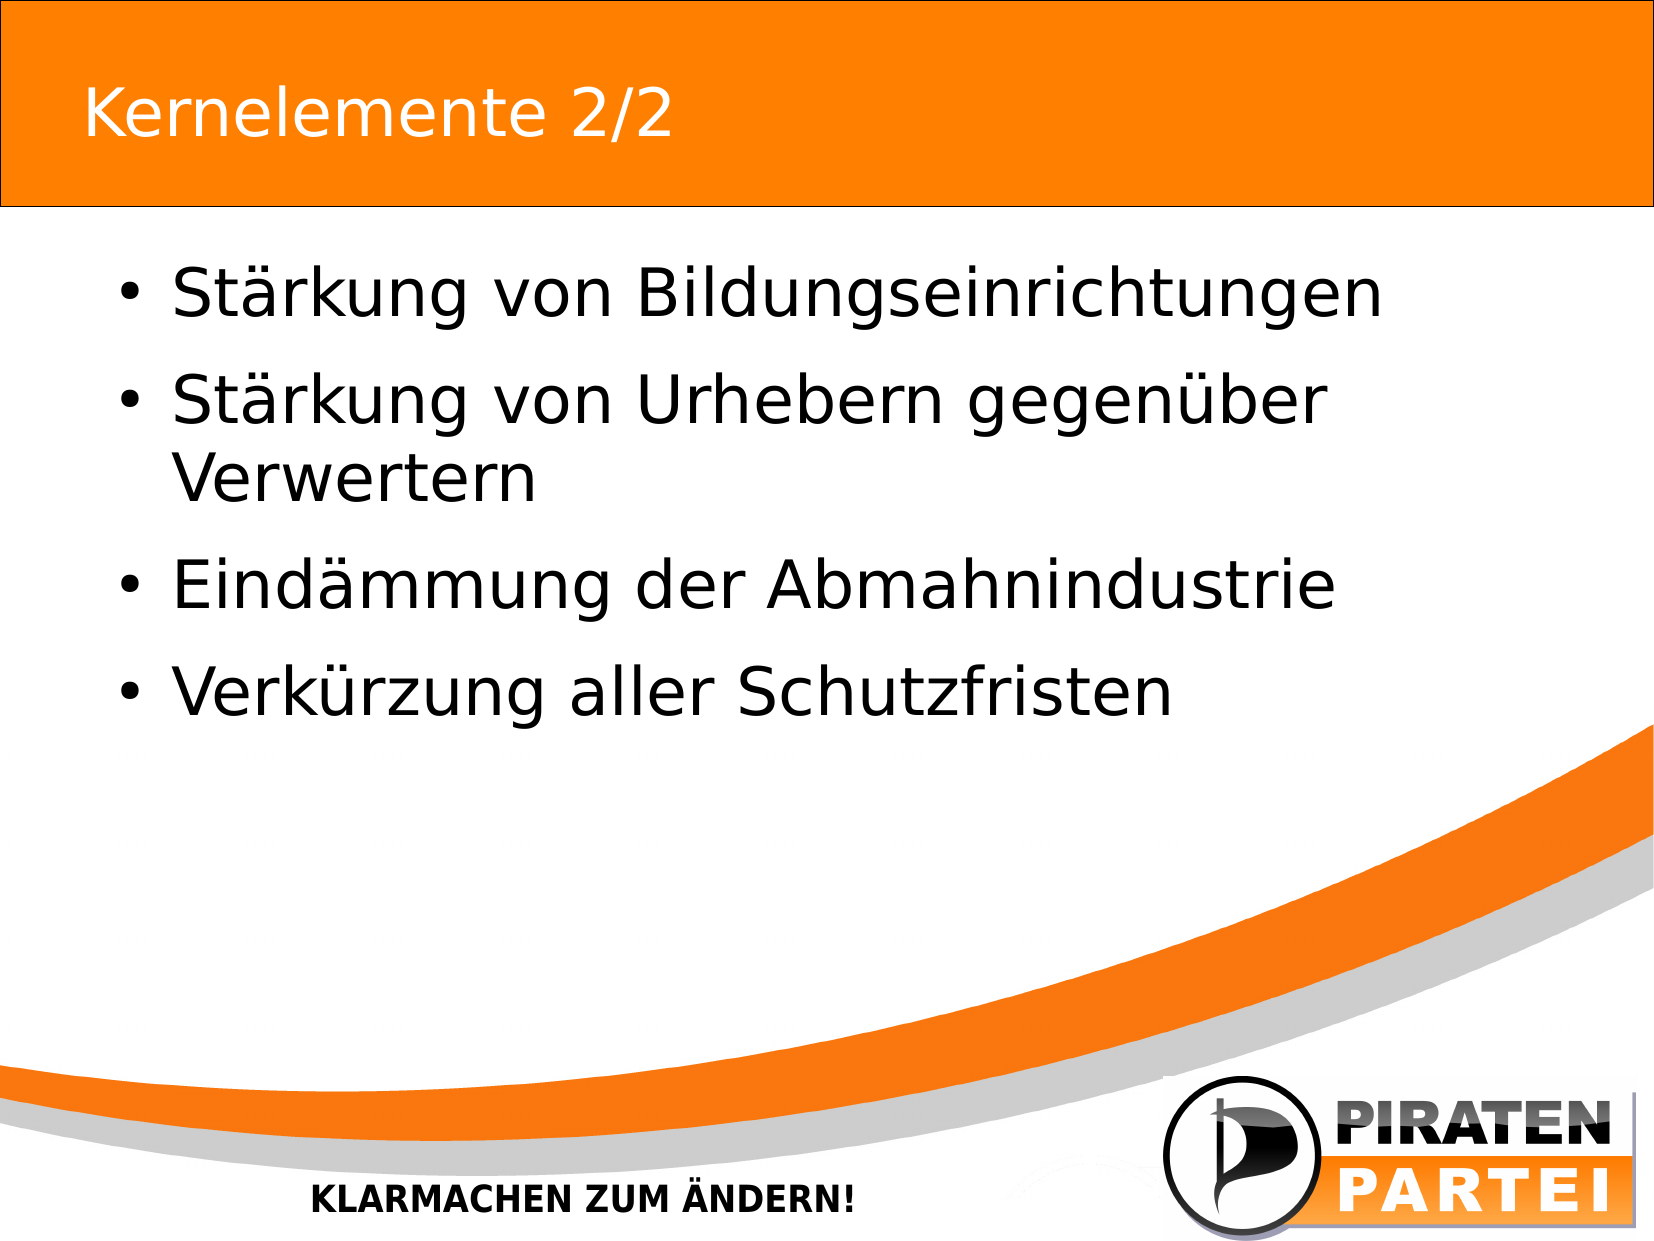

# Kernelemente 2/2
Stärkung von Bildungseinrichtungen
Stärkung von Urhebern gegenüber Verwertern
Eindämmung der Abmahnindustrie
Verkürzung aller Schutzfristen